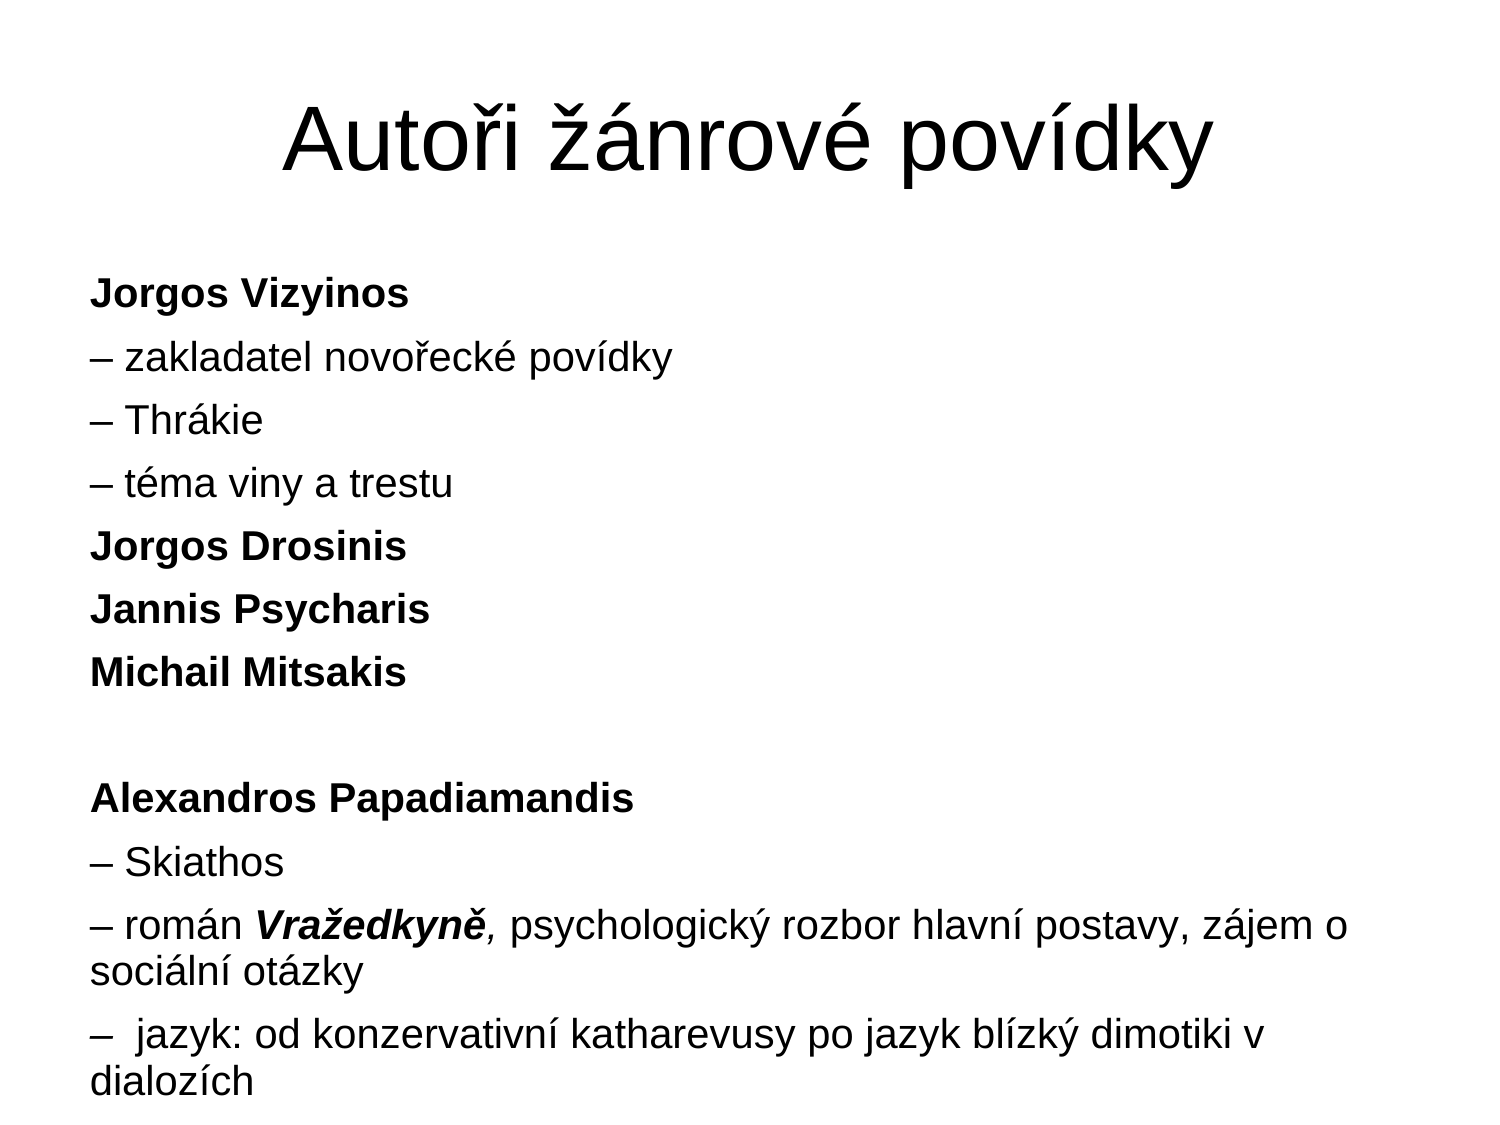

# Autoři žánrové povídky
Jorgos Vizyinos
– zakladatel novořecké povídky
– Thrákie
– téma viny a trestu
Jorgos Drosinis
Jannis Psycharis
Michail Mitsakis
Alexandros Papadiamandis
– Skiathos
– román Vražedkyně, psychologický rozbor hlavní postavy, zájem o sociální otázky
– jazyk: od konzervativní katharevusy po jazyk blízký dimotiki v dialozích
Andreas Karkavitsas – život námořníků, román Žebrák